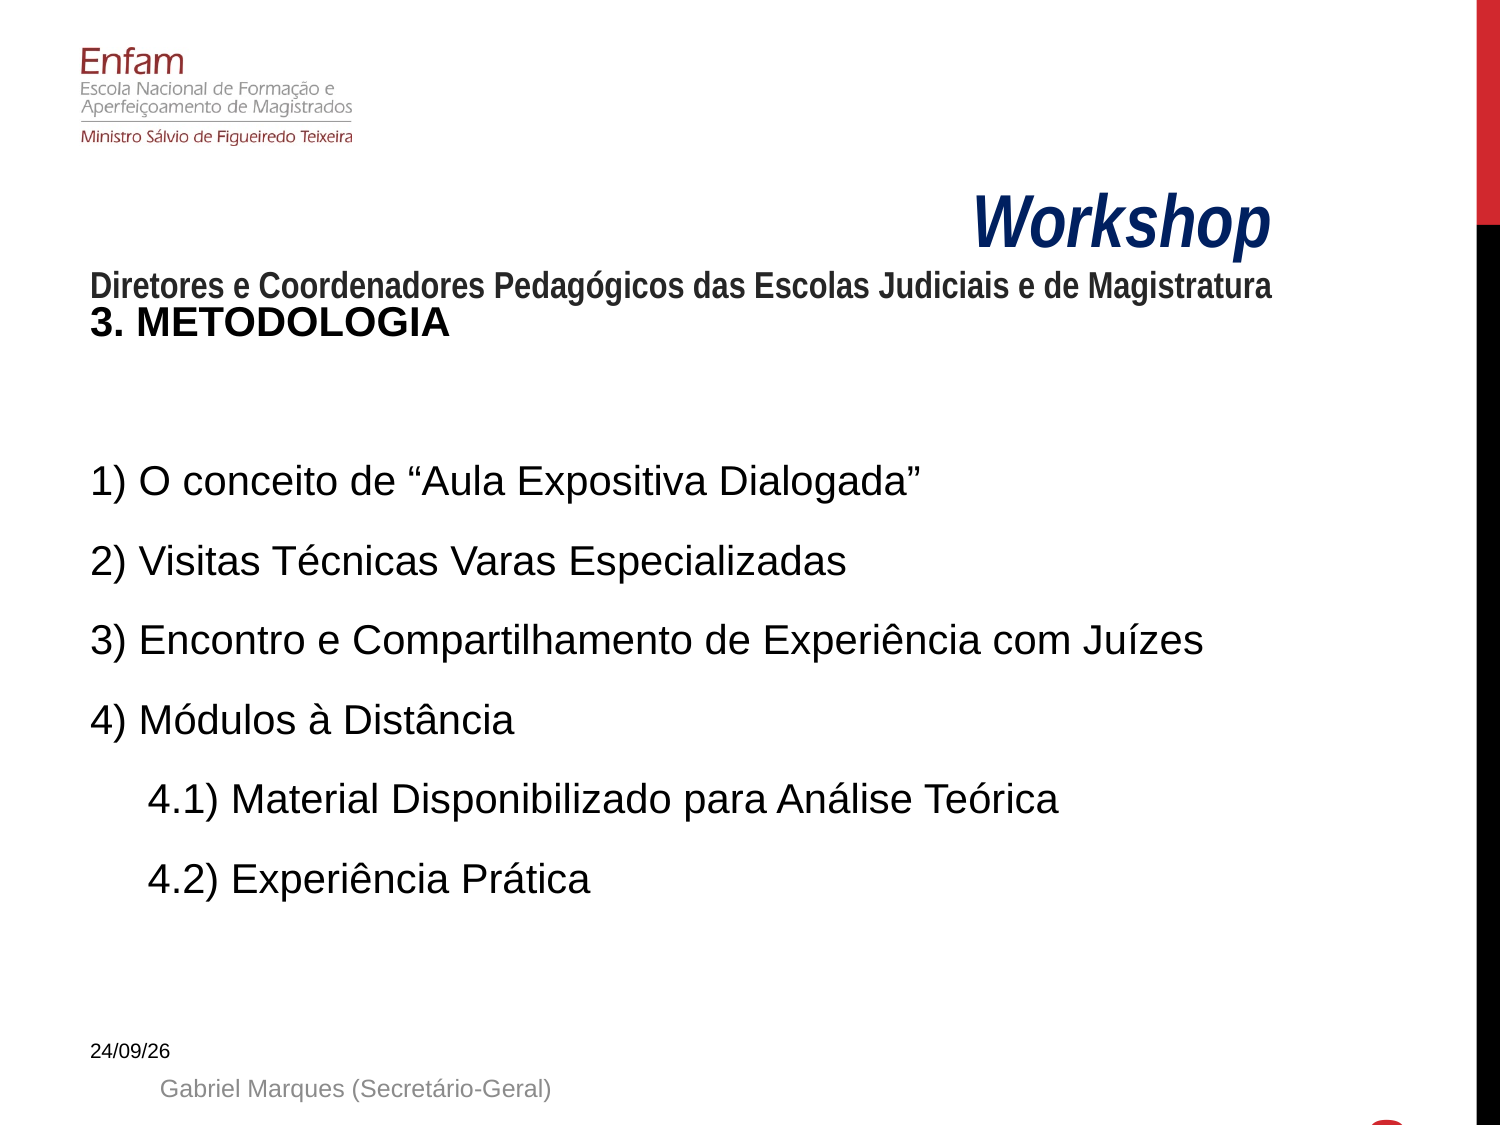

Workshop
Diretores e Coordenadores Pedagógicos das Escolas Judiciais e de Magistratura
# 3. METODOLOGIA
1) O conceito de “Aula Expositiva Dialogada”
2) Visitas Técnicas Varas Especializadas
3) Encontro e Compartilhamento de Experiência com Juízes
4) Módulos à Distância
 4.1) Material Disponibilizado para Análise Teórica
 4.2) Experiência Prática
Gabriel Marques (Secretário-Geral)